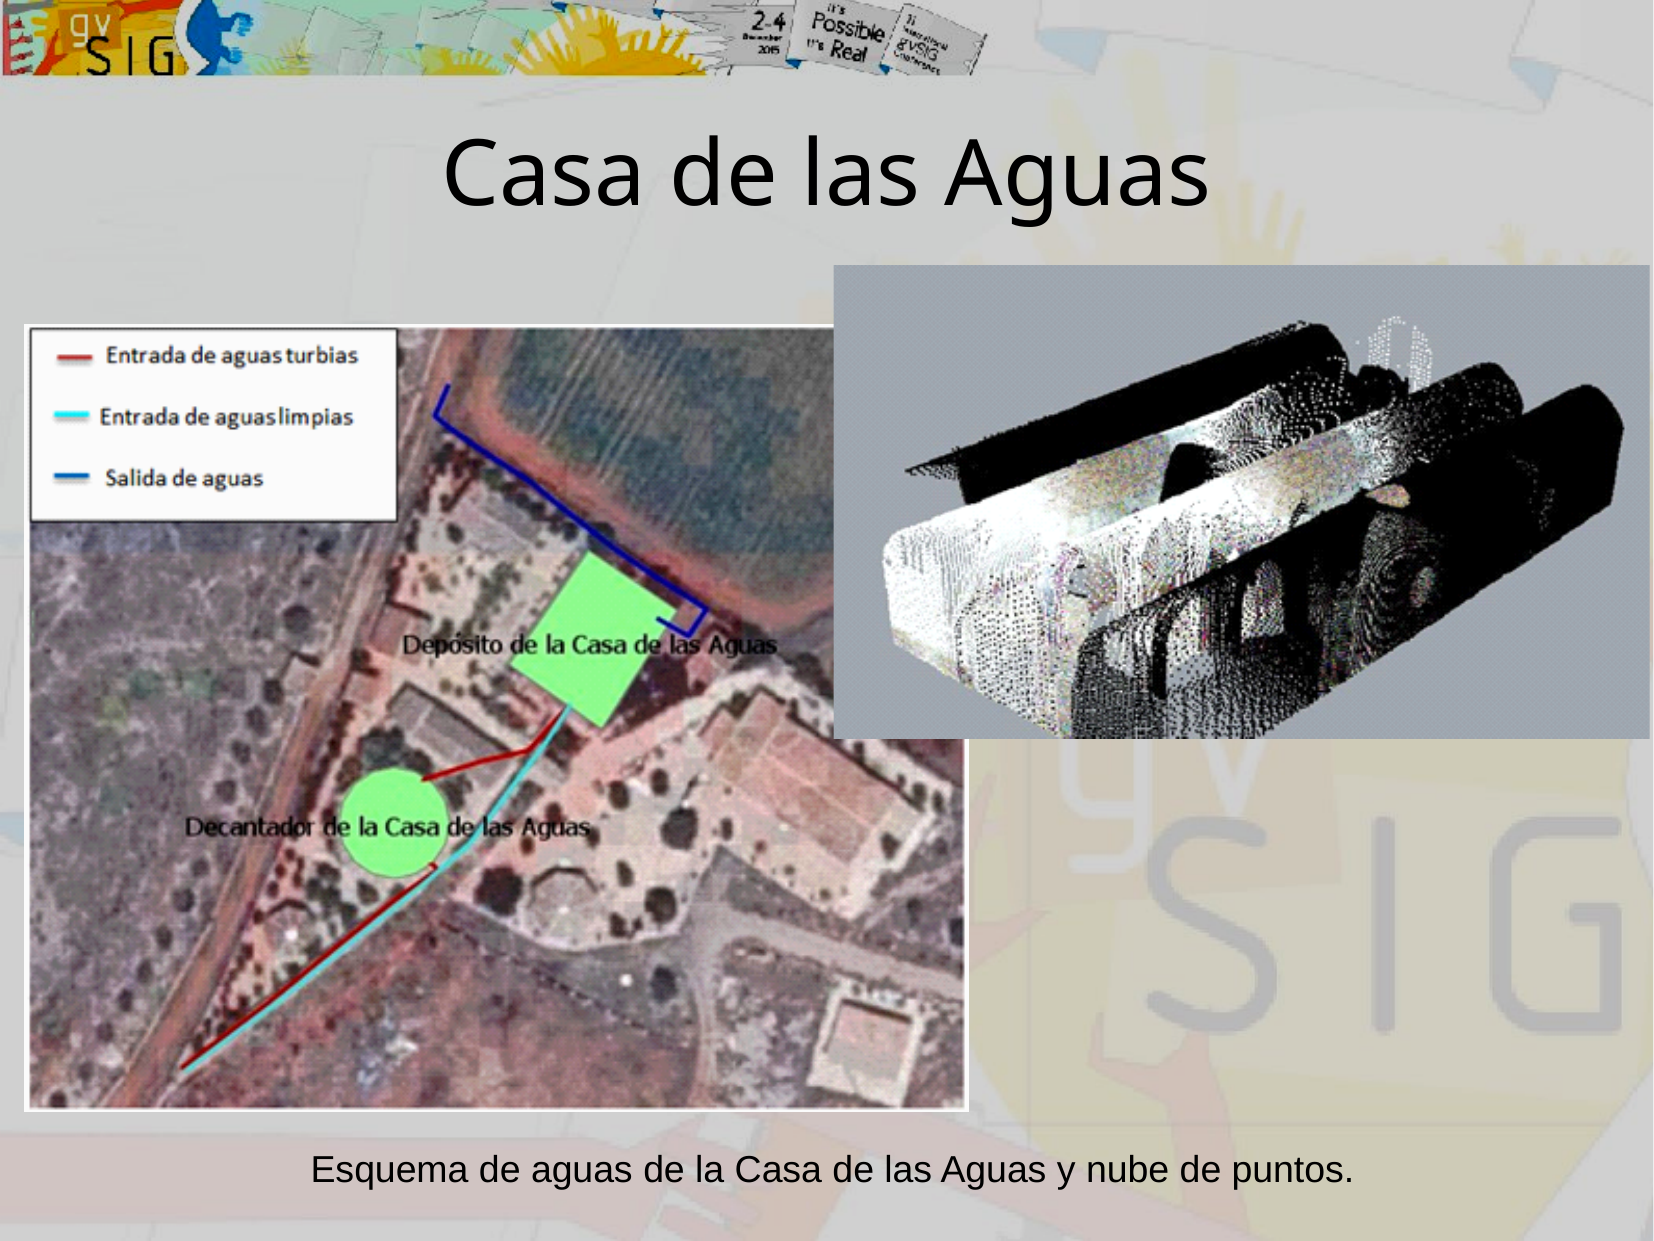

Esquema de aguas de la Casa de las Aguas y nube de puntos.
# Casa de las Aguas